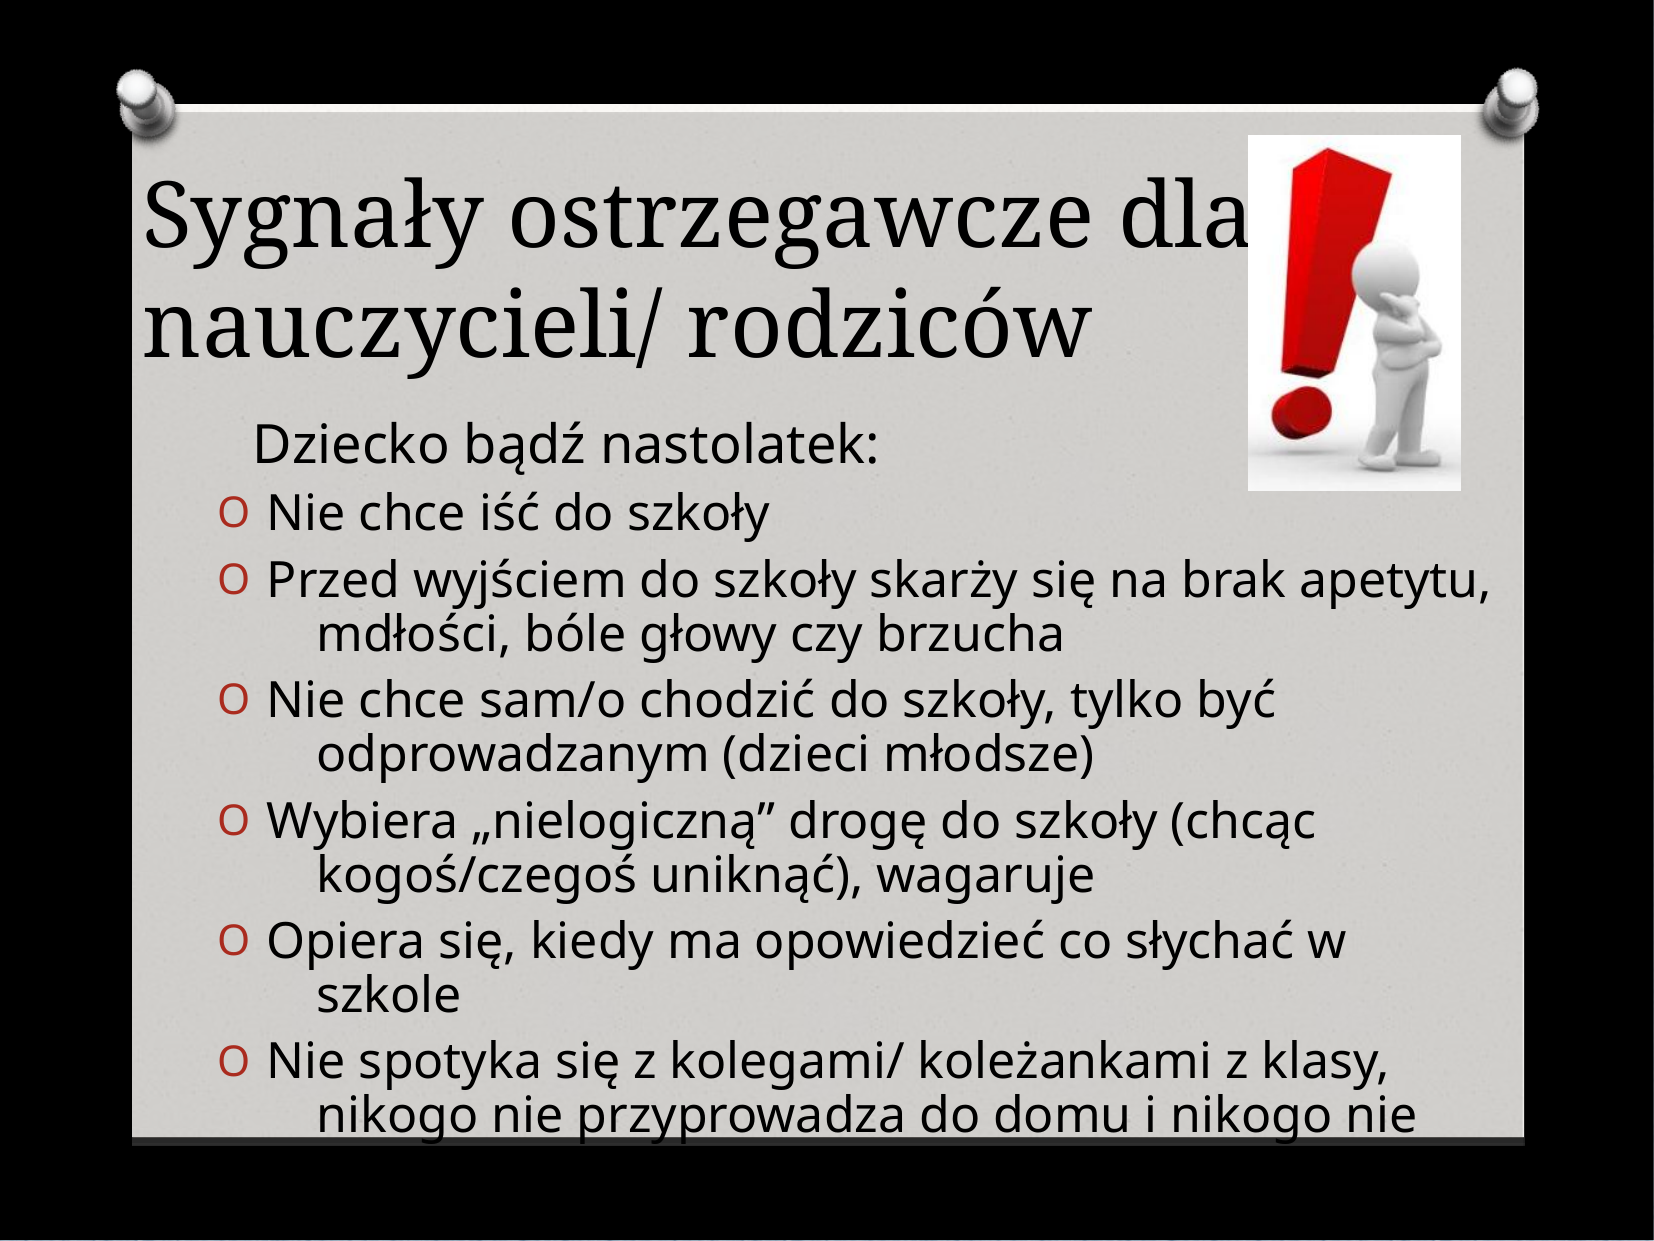

# Sygnały ostrzegawcze dla nauczycieli/ rodziców
Dziecko bądź nastolatek:
Nie chce iść do szkoły
Przed wyjściem do szkoły skarży się na brak apetytu, mdłości, bóle głowy czy brzucha
Nie chce sam/o chodzić do szkoły, tylko być odprowadzanym (dzieci młodsze)
Wybiera „nielogiczną” drogę do szkoły (chcąc kogoś/czegoś uniknąć), wagaruje
Opiera się, kiedy ma opowiedzieć co słychać w szkole
Nie spotyka się z kolegami/ koleżankami z klasy, nikogo nie przyprowadza do domu i nikogo nie odwiedza